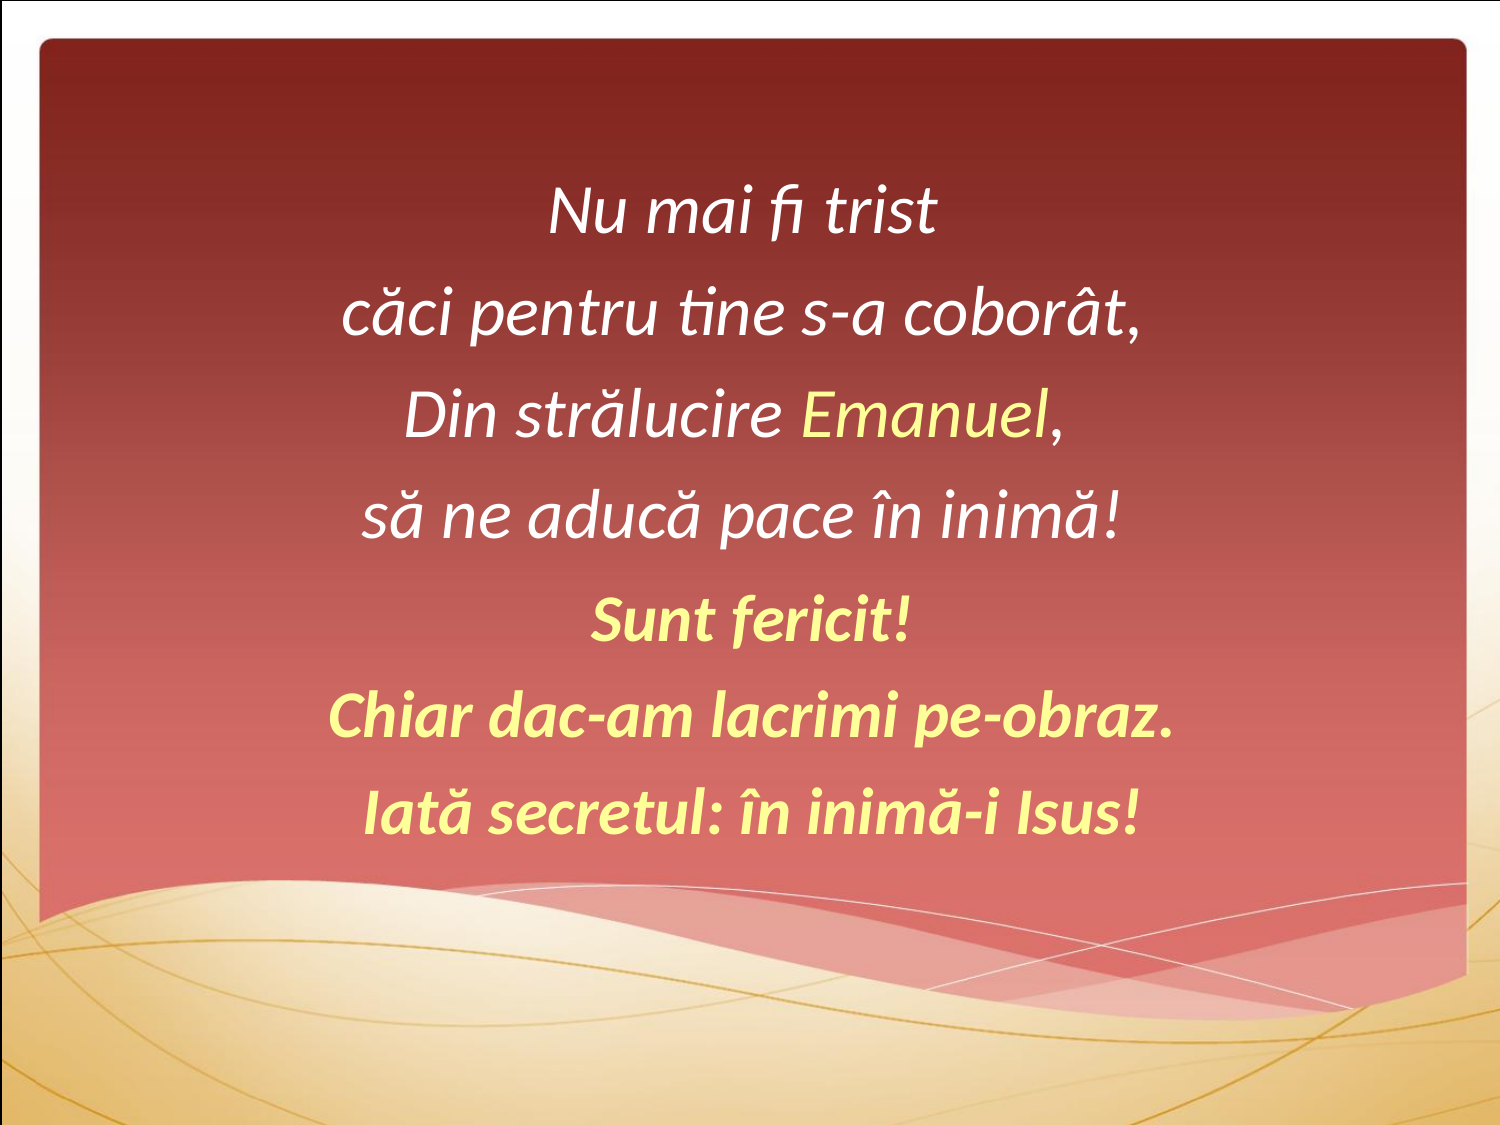

Nu mai fi trist
căci pentru tine s-a coborât,
Din strălucire Emanuel,
să ne aducă pace în inimă!
Sunt fericit!
Chiar dac-am lacrimi pe-obraz.
Iată secretul: în inimă-i Isus!